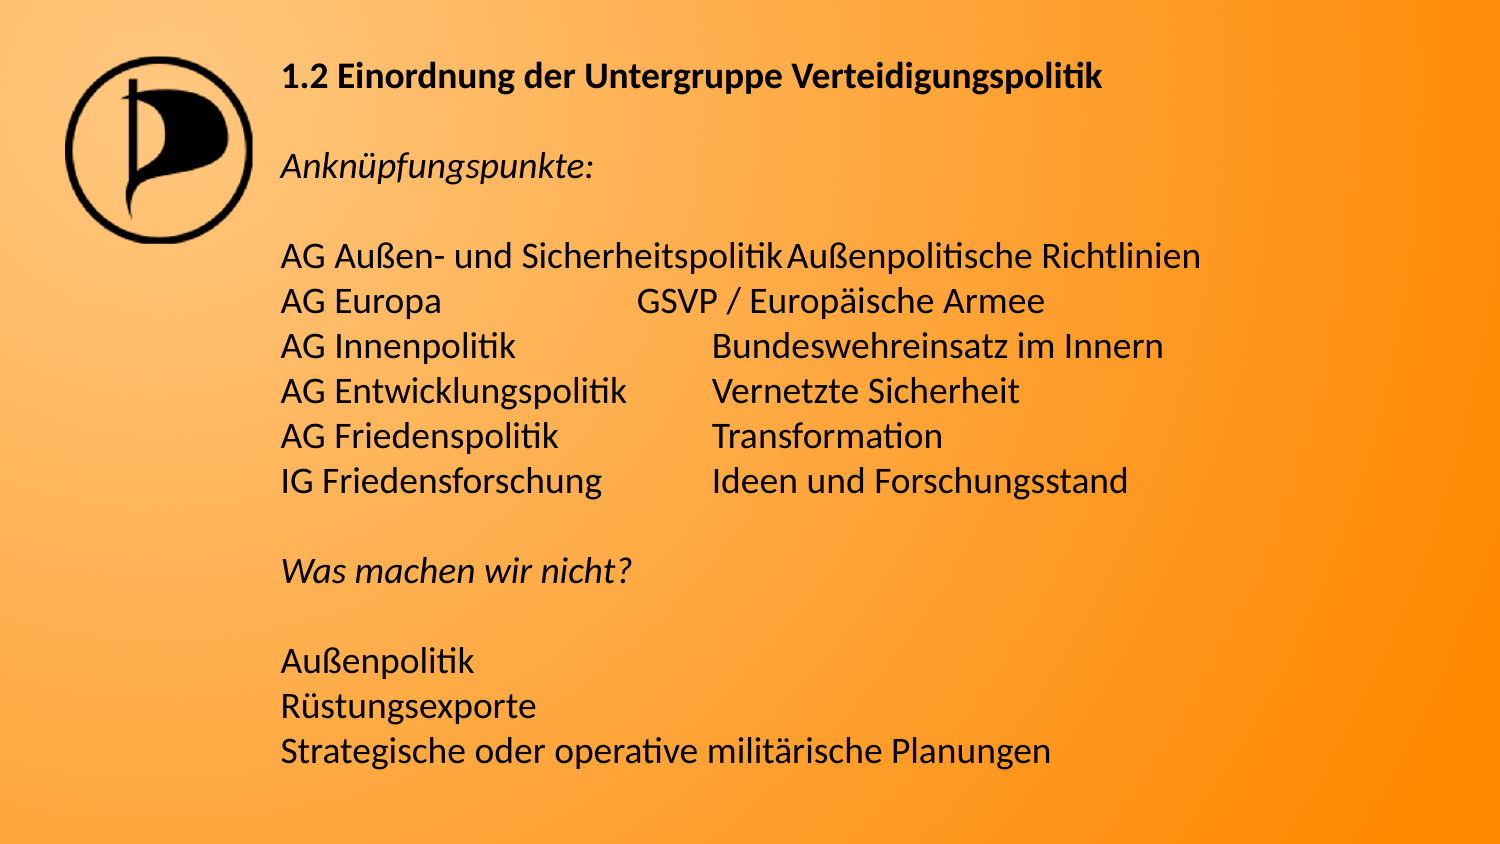

1.2 Einordnung der Untergruppe Verteidigungspolitik
Anknüpfungspunkte:
AG Außen- und Sicherheitspolitik	Außenpolitische Richtlinien
AG Europa			GSVP / Europäische Armee
AG Innenpolitik			Bundeswehreinsatz im Innern
AG Entwicklungspolitik		Vernetzte Sicherheit
AG Friedenspolitik			Transformation
IG Friedensforschung		Ideen und Forschungsstand
Was machen wir nicht?
Außenpolitik
Rüstungsexporte
Strategische oder operative militärische Planungen